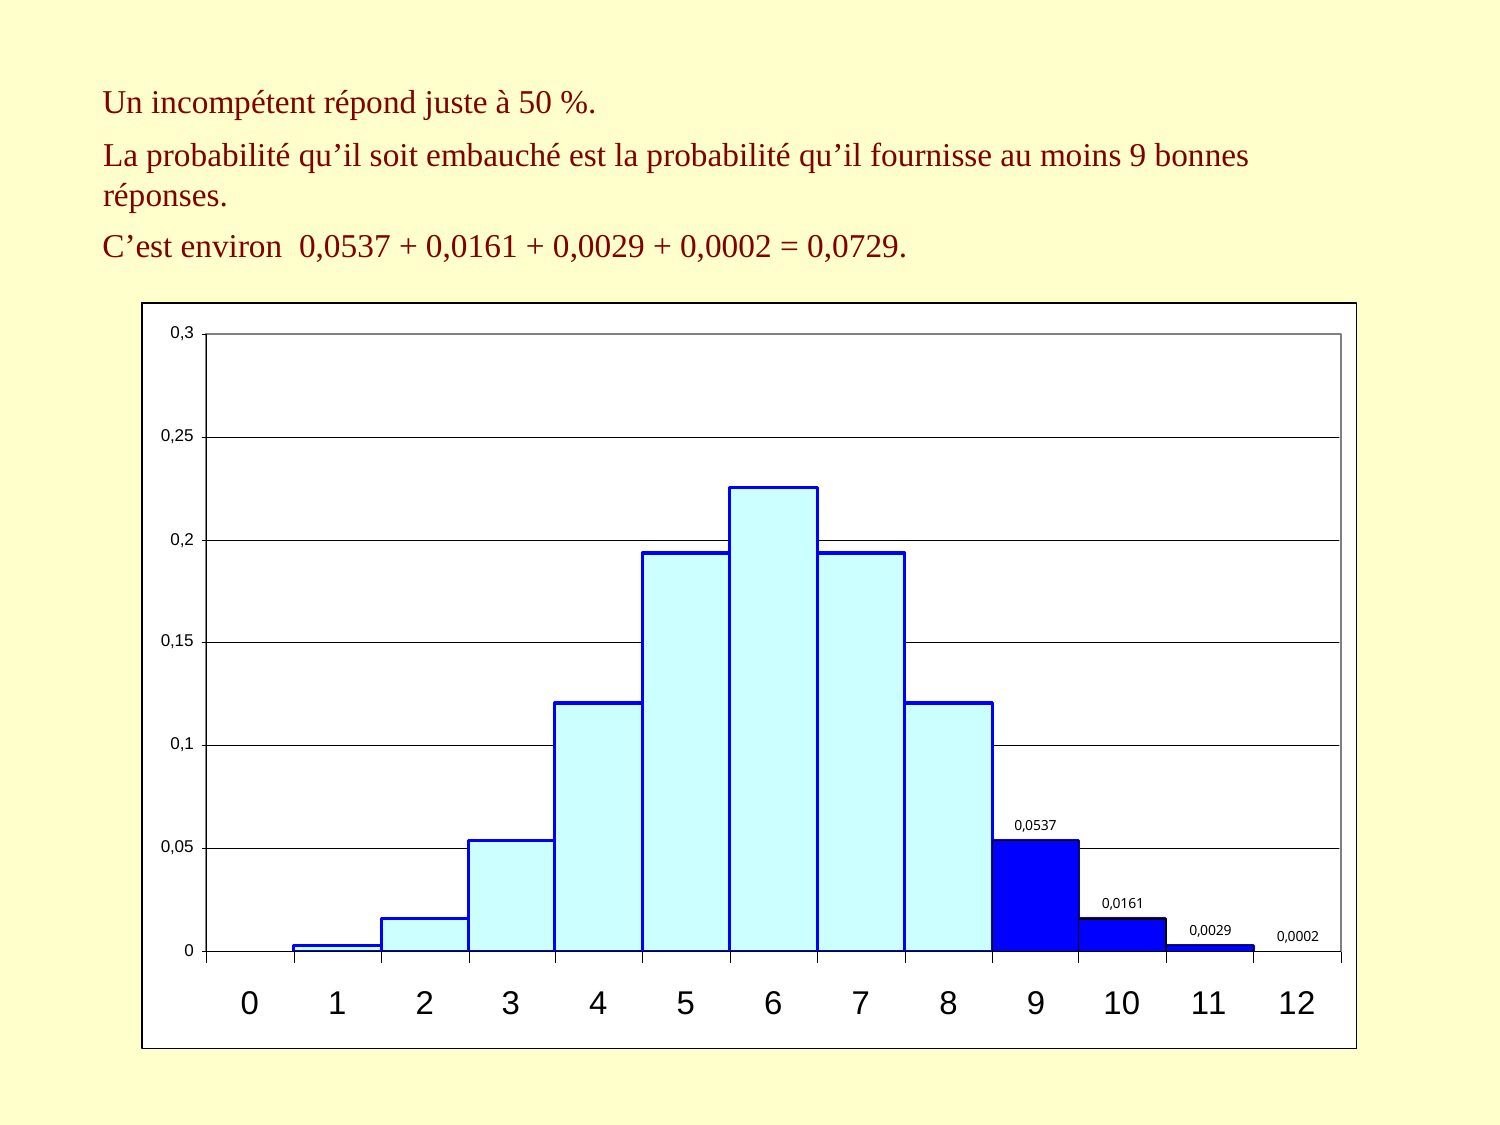

Un incompétent répond juste à 50 %.
La probabilité qu’il soit embauché est la probabilité qu’il fournisse au moins 9 bonnes réponses.
C’est environ 0,0537 + 0,0161 + 0,0029 + 0,0002 = 0,0729.